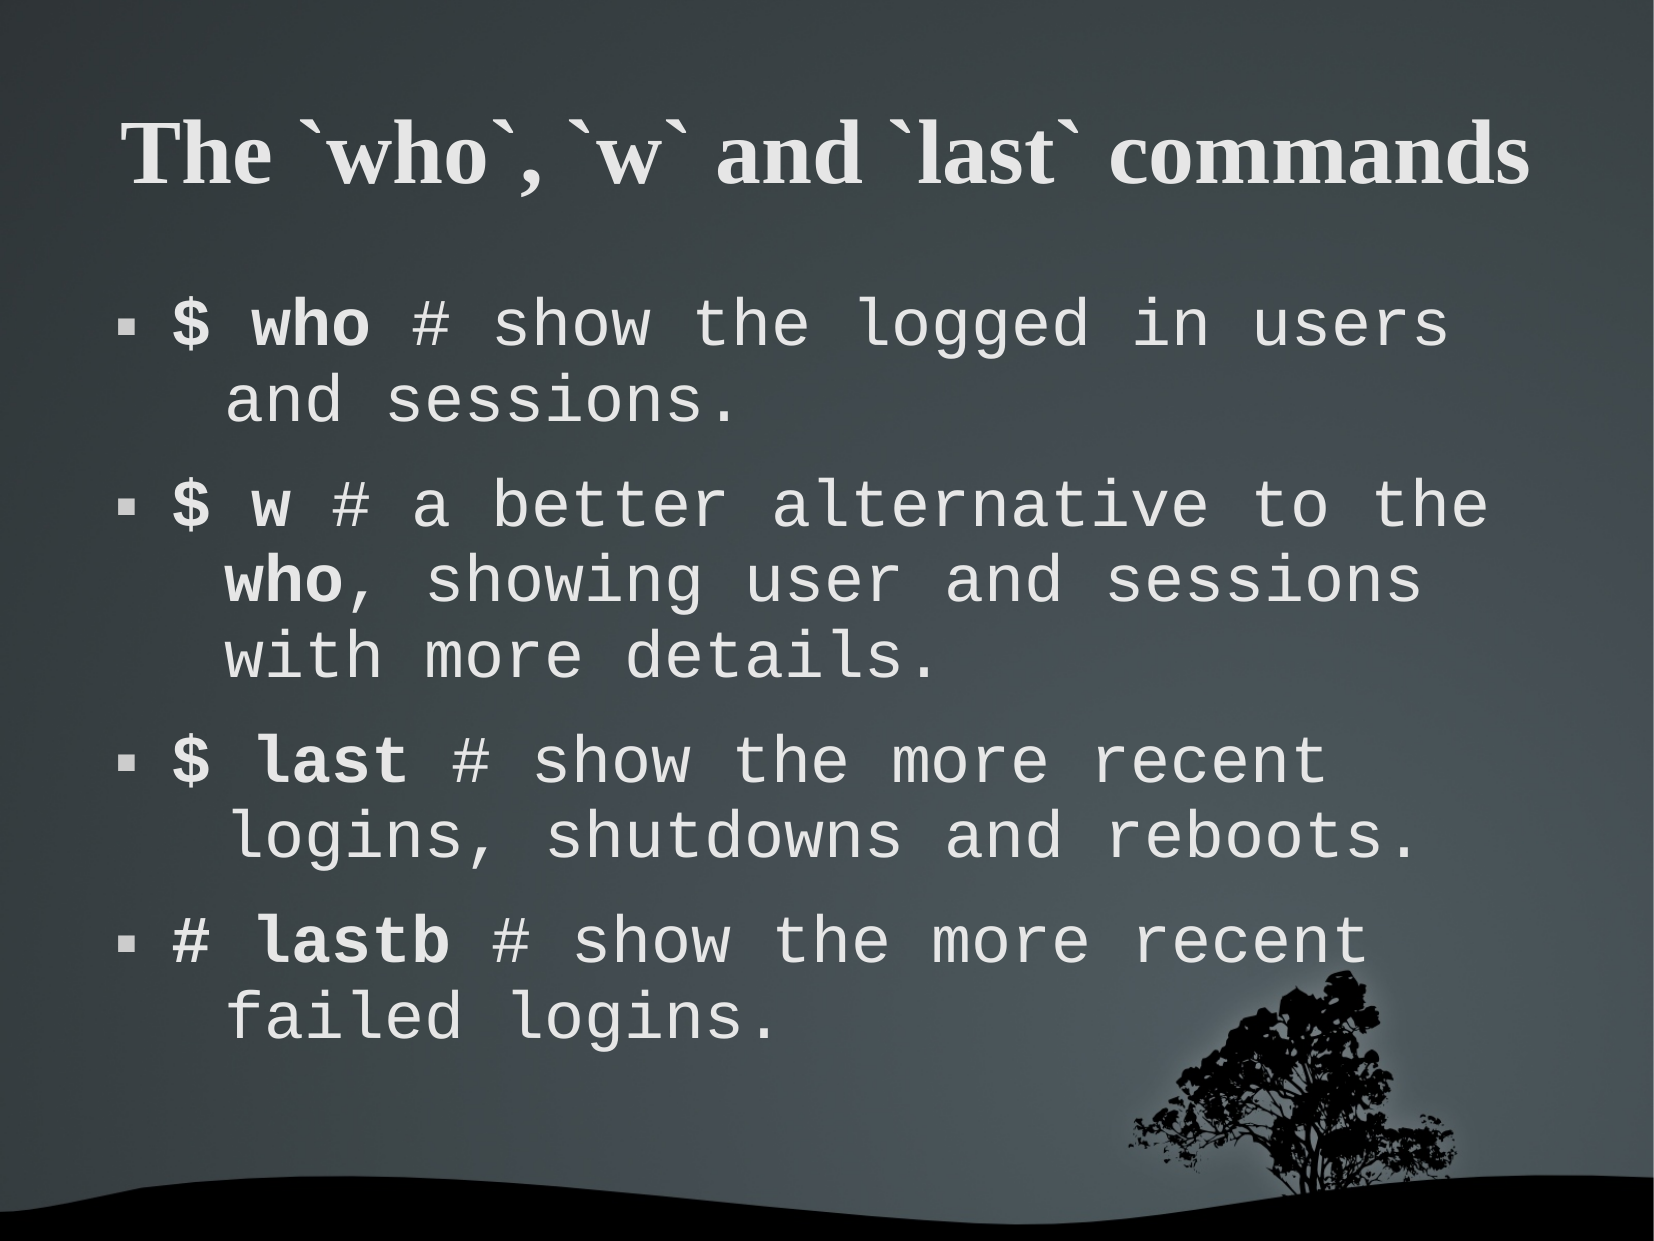

# The `who`, `w` and `last` commands
$ who # show the logged in users and sessions.
$ w # a better alternative to the who, showing user and sessions with more details.
$ last # show the more recent logins, shutdowns and reboots.
# lastb # show the more recent failed logins.